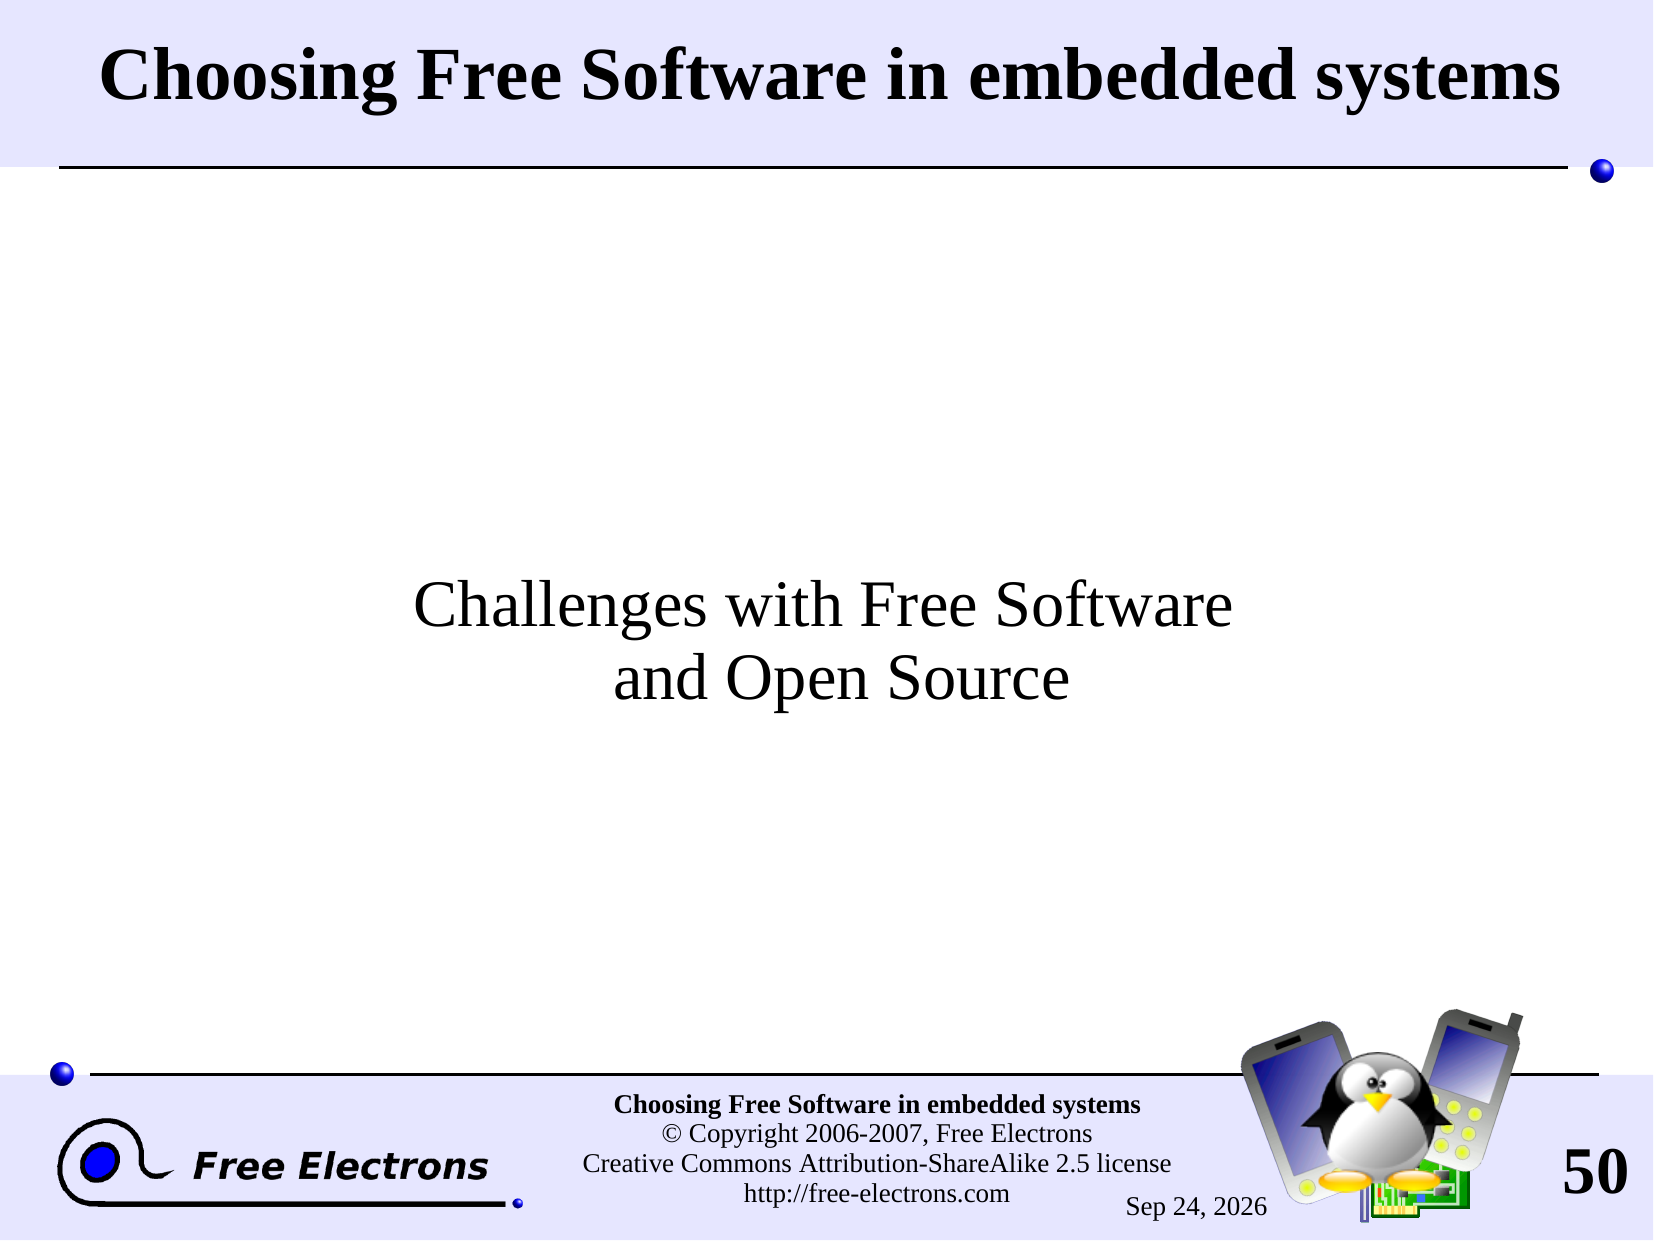

# Choosing Free Software in embedded systems
Challenges with Free Software
and Open Source